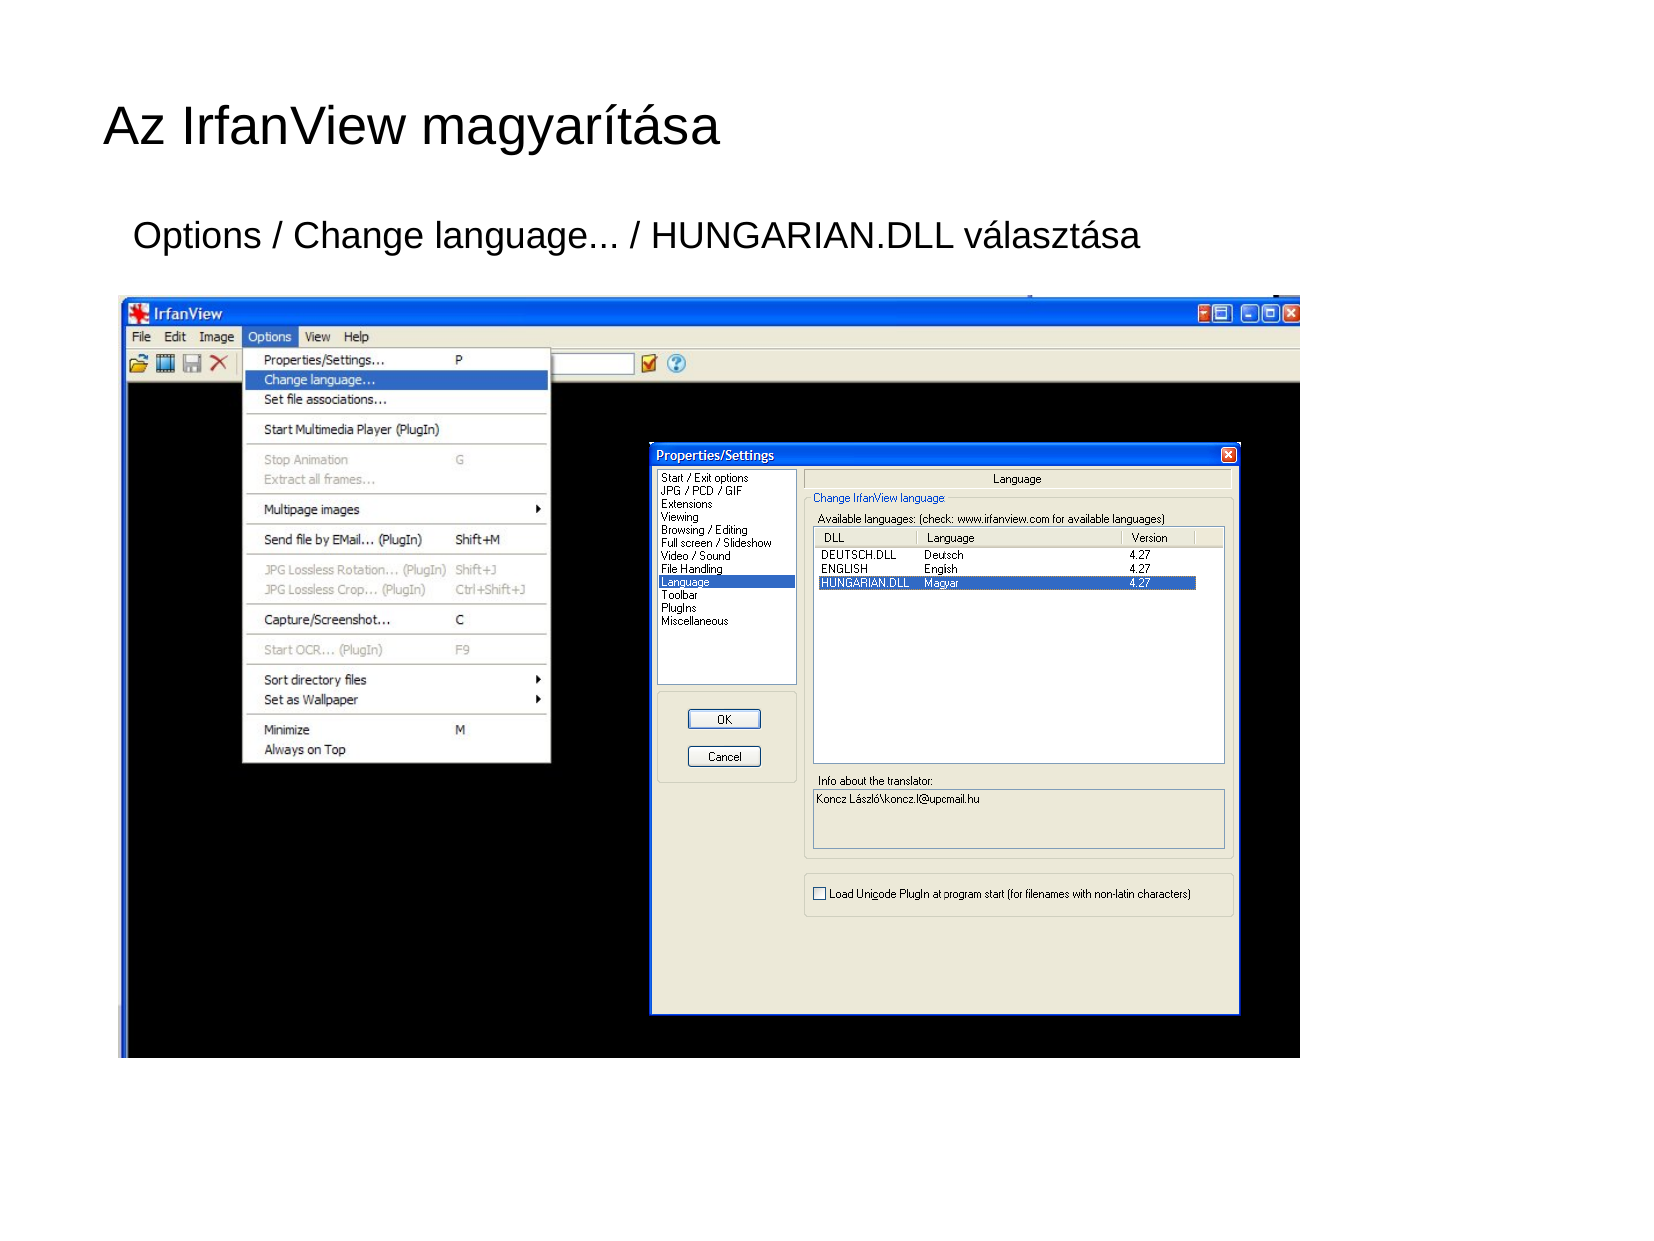

Az IrfanView magyarítása
Options / Change language... / HUNGARIAN.DLL választása